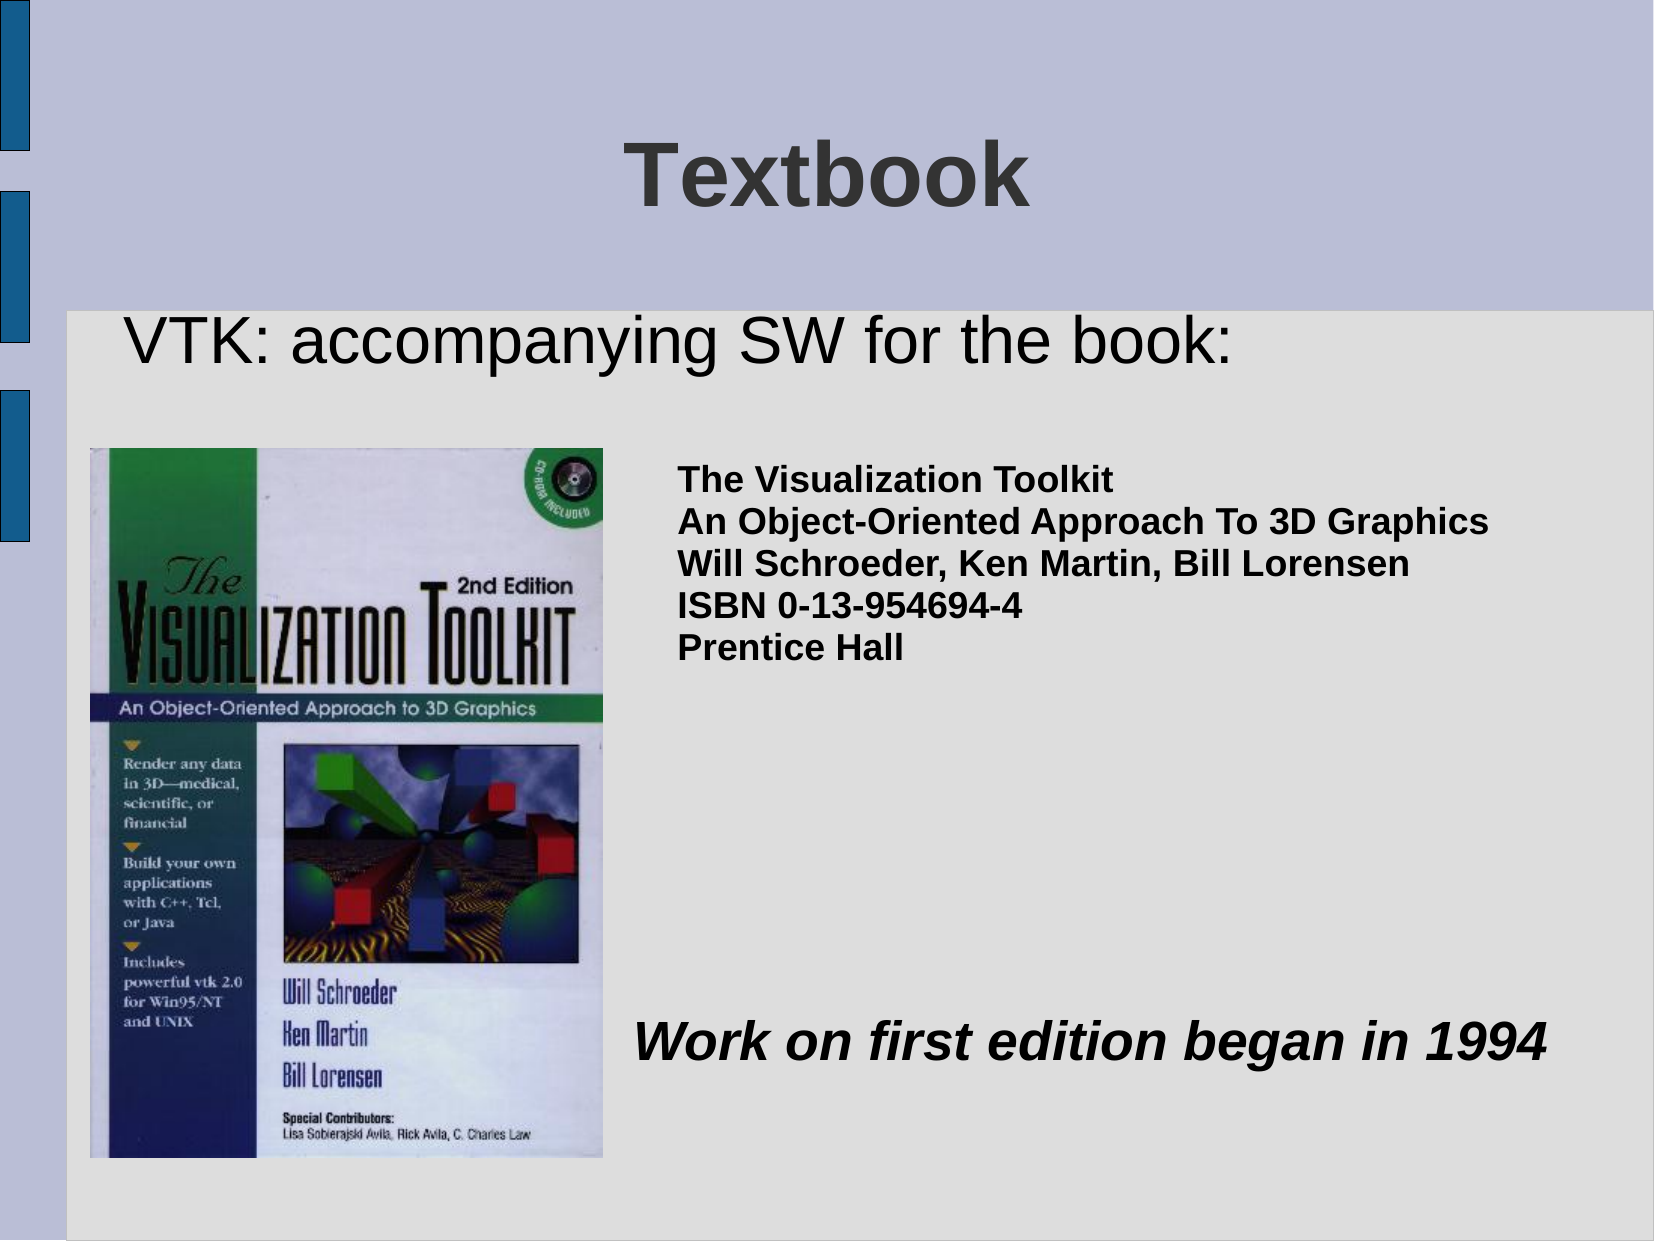

# Textbook
VTK: accompanying SW for the book:
The Visualization Toolkit
An Object-Oriented Approach To 3D Graphics
Will Schroeder, Ken Martin, Bill Lorensen
ISBN 0-13-954694-4
Prentice Hall
Work on first edition began in 1994